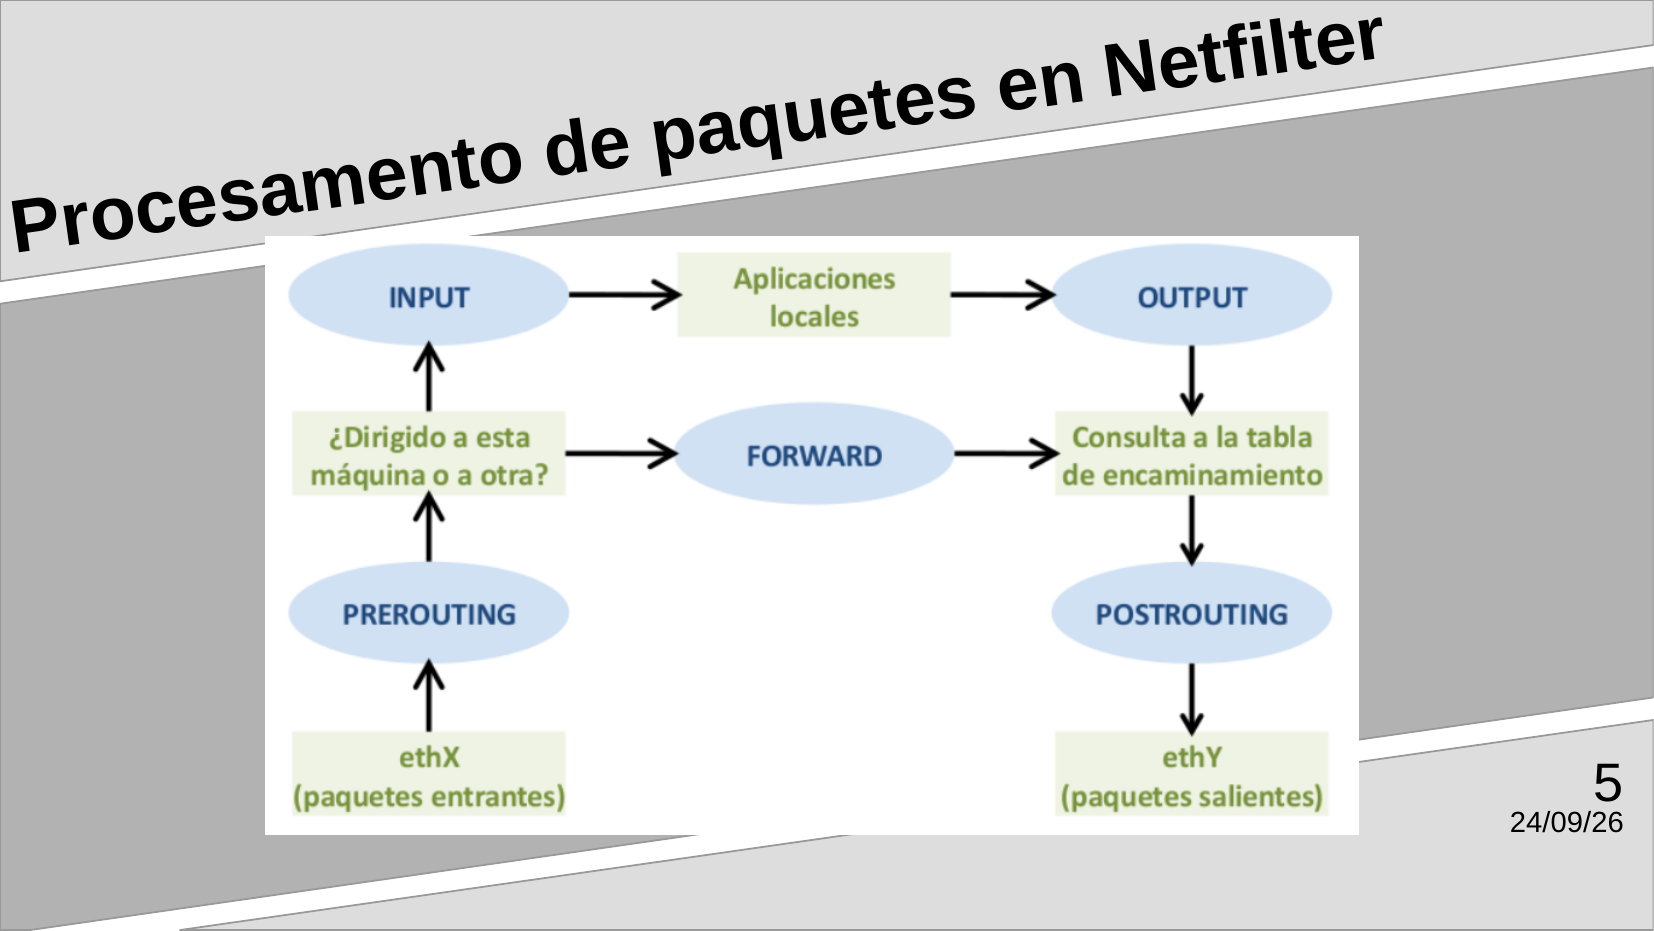

# Procesamento de paquetes en Netfilter
5